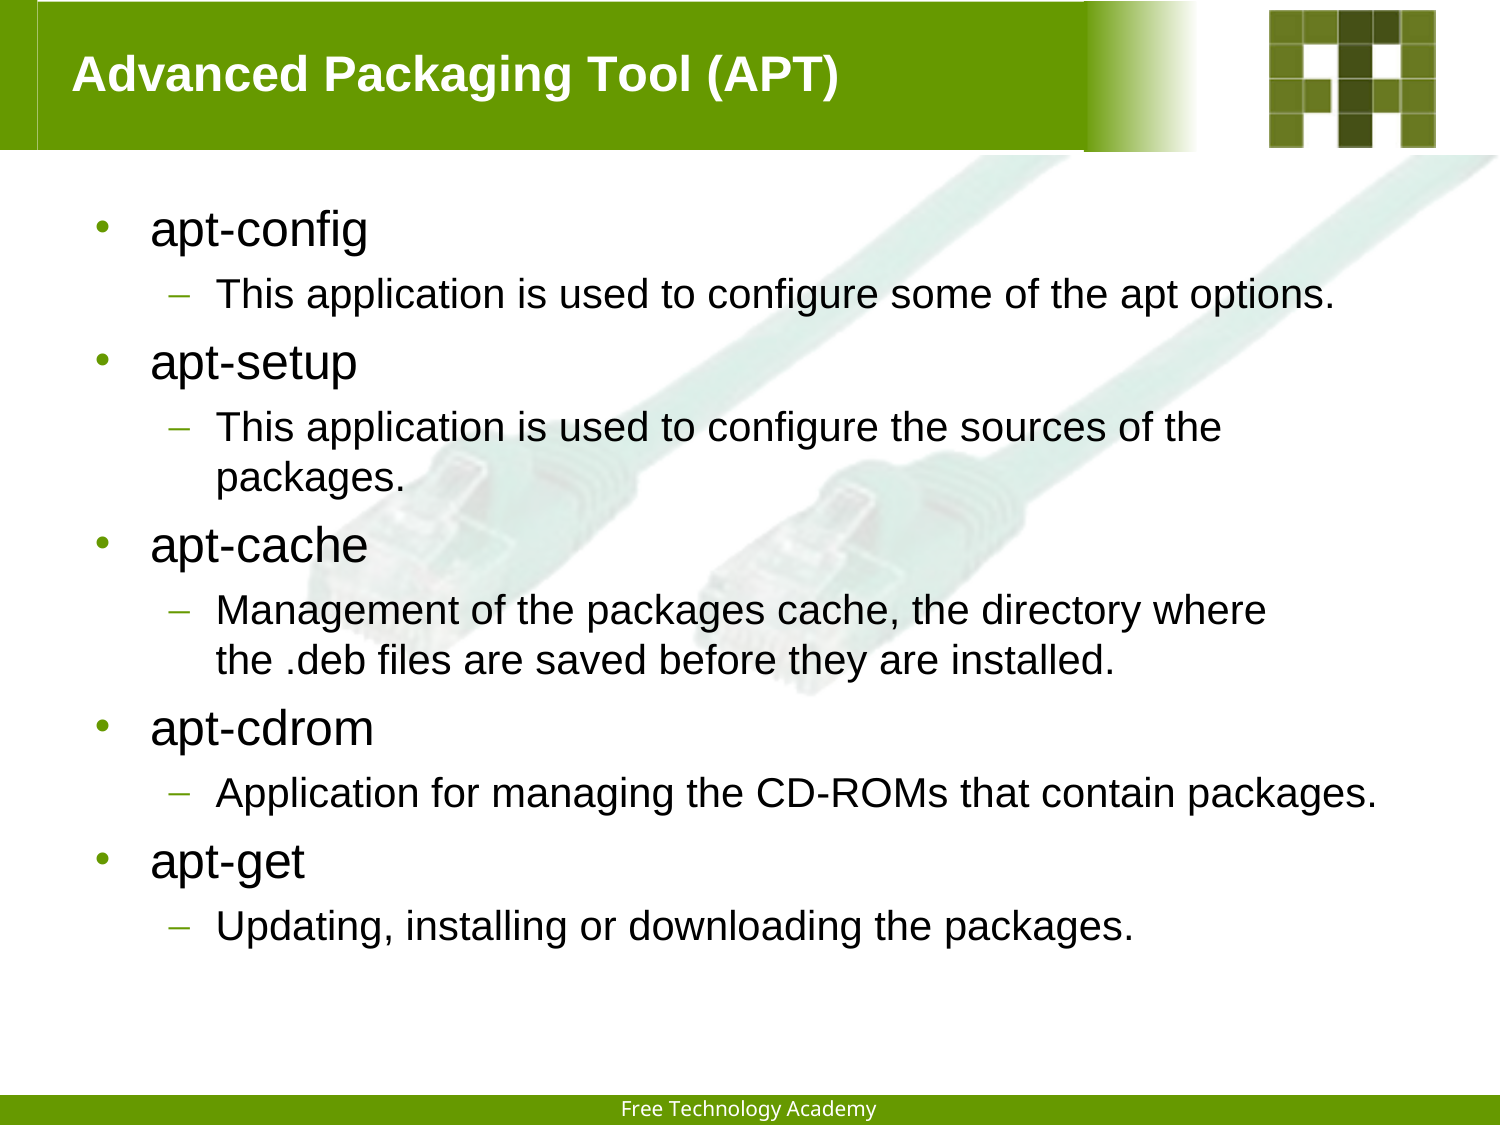

# Advanced Packaging Tool (APT)
apt-config
This application is used to configure some of the apt options.
apt-setup
This application is used to configure the sources of the packages.
apt-cache
Management of the packages cache, the directory where the .deb files are saved before they are installed.
apt-cdrom
Application for managing the CD-ROMs that contain packages.
apt-get
Updating, installing or downloading the packages.